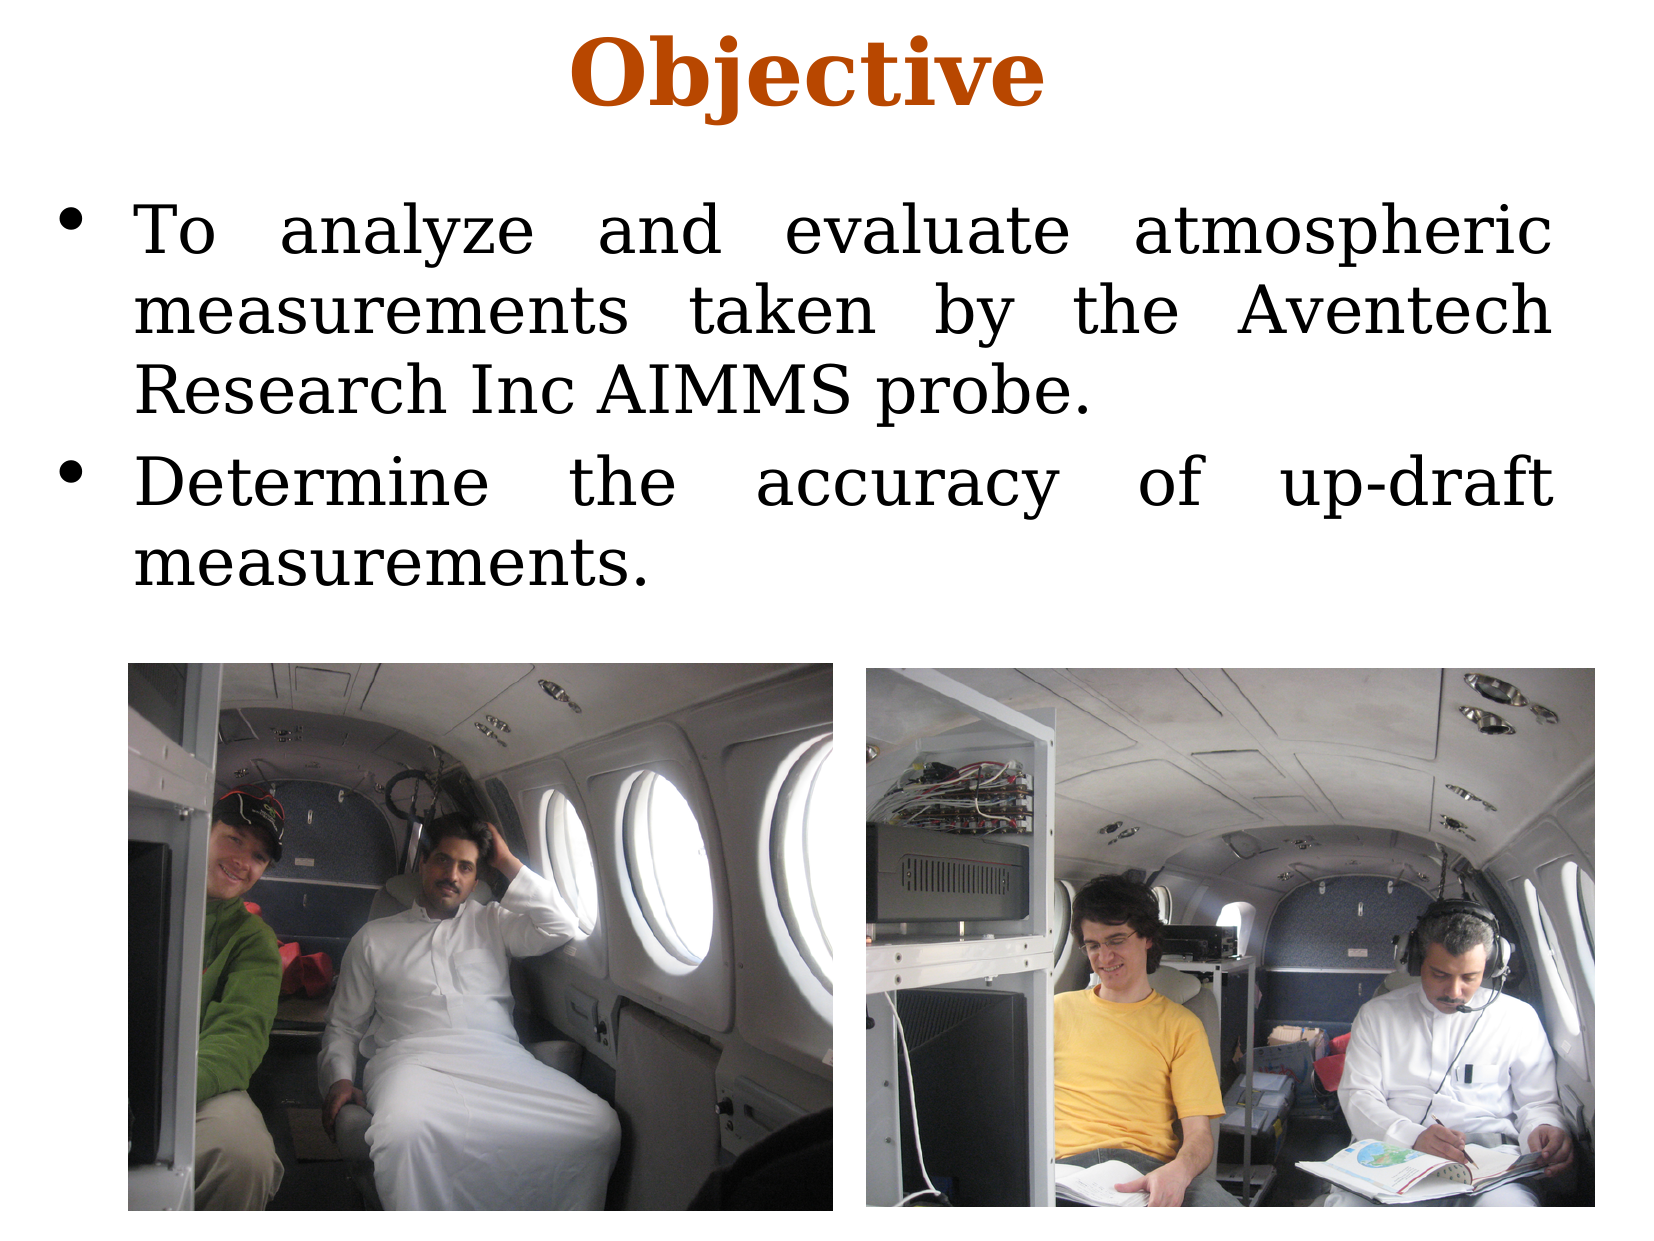

Objective
To analyze and evaluate atmospheric measurements taken by the Aventech Research Inc AIMMS probe.
Determine the accuracy of up-draft measurements.